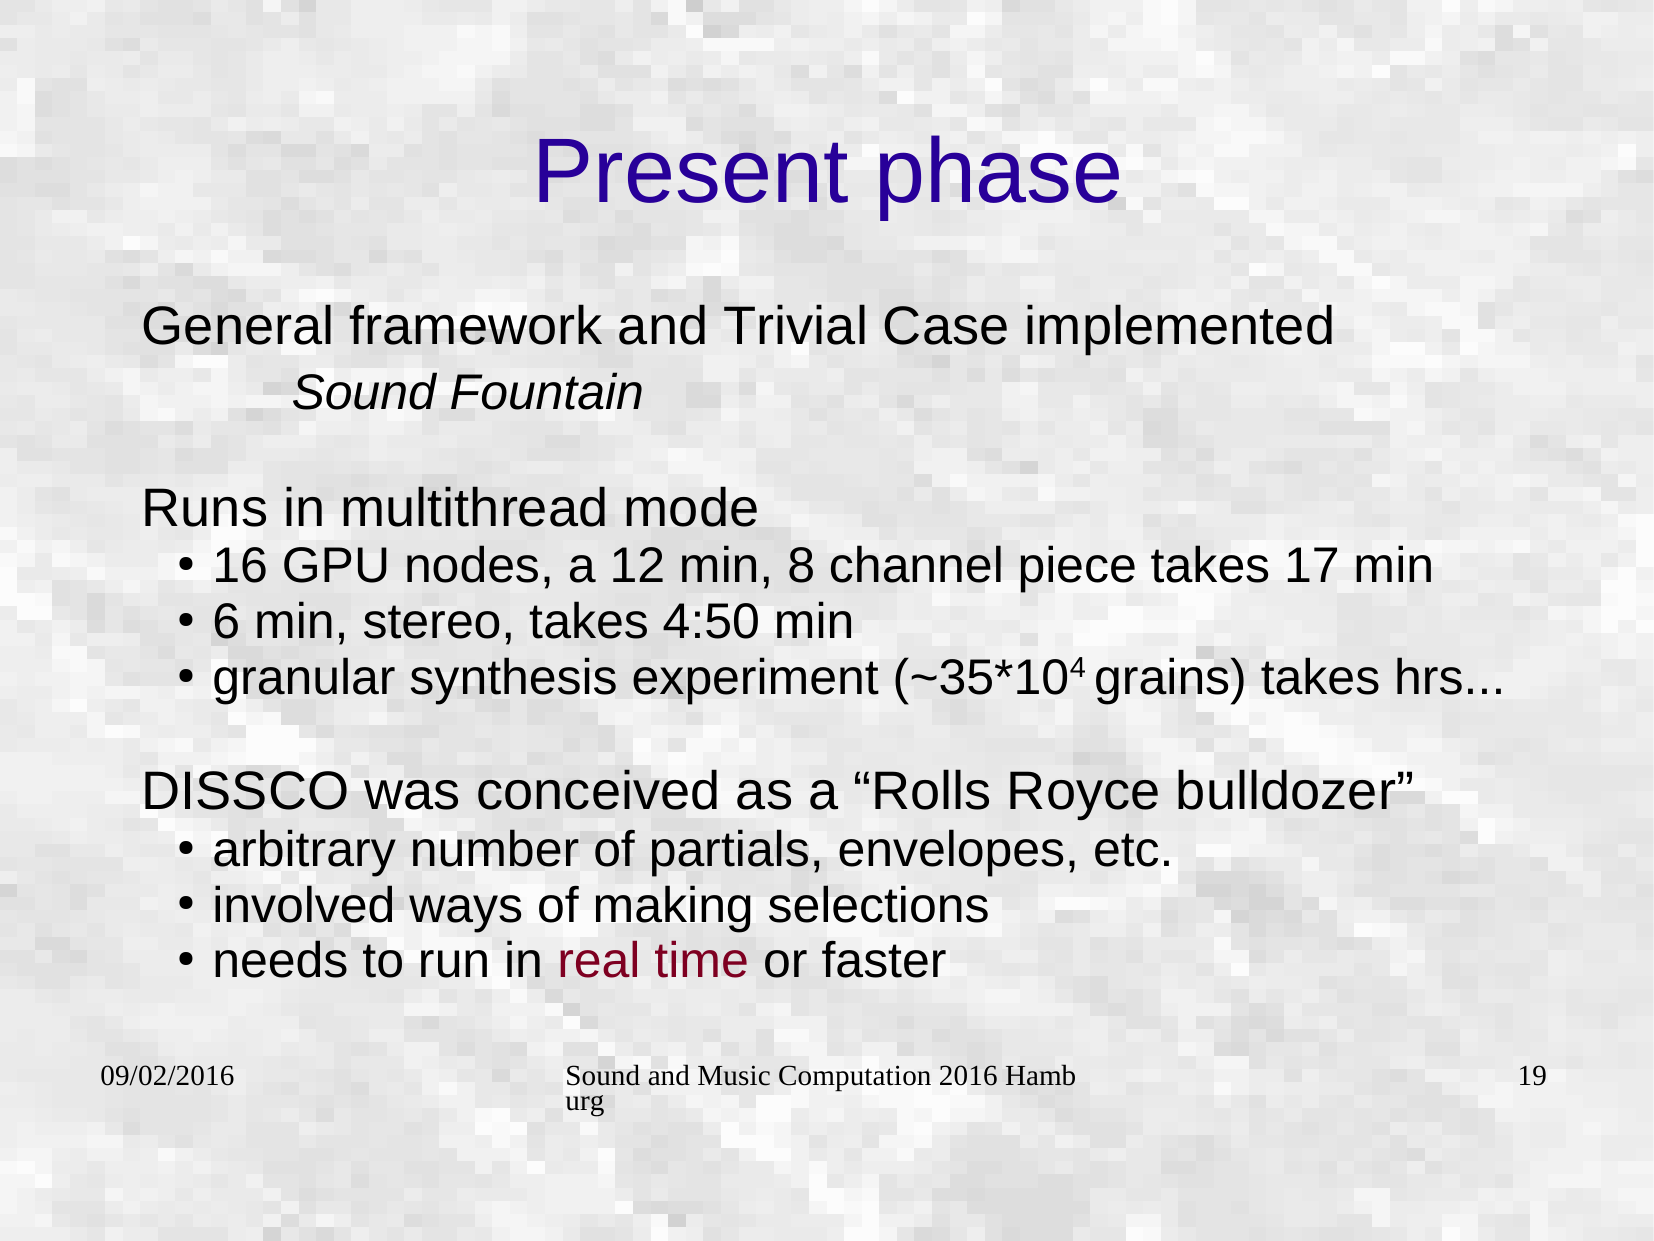

# Present phase
General framework and Trivial Case implemented 					Sound Fountain
Runs in multithread mode
16 GPU nodes, a 12 min, 8 channel piece takes 17 min
6 min, stereo, takes 4:50 min
granular synthesis experiment (~35*104 grains) takes hrs...
DISSCO was conceived as a “Rolls Royce bulldozer”
arbitrary number of partials, envelopes, etc.
involved ways of making selections
needs to run in real time or faster
09/02/2016
Sound and Music Computation 2016 Hamburg
19